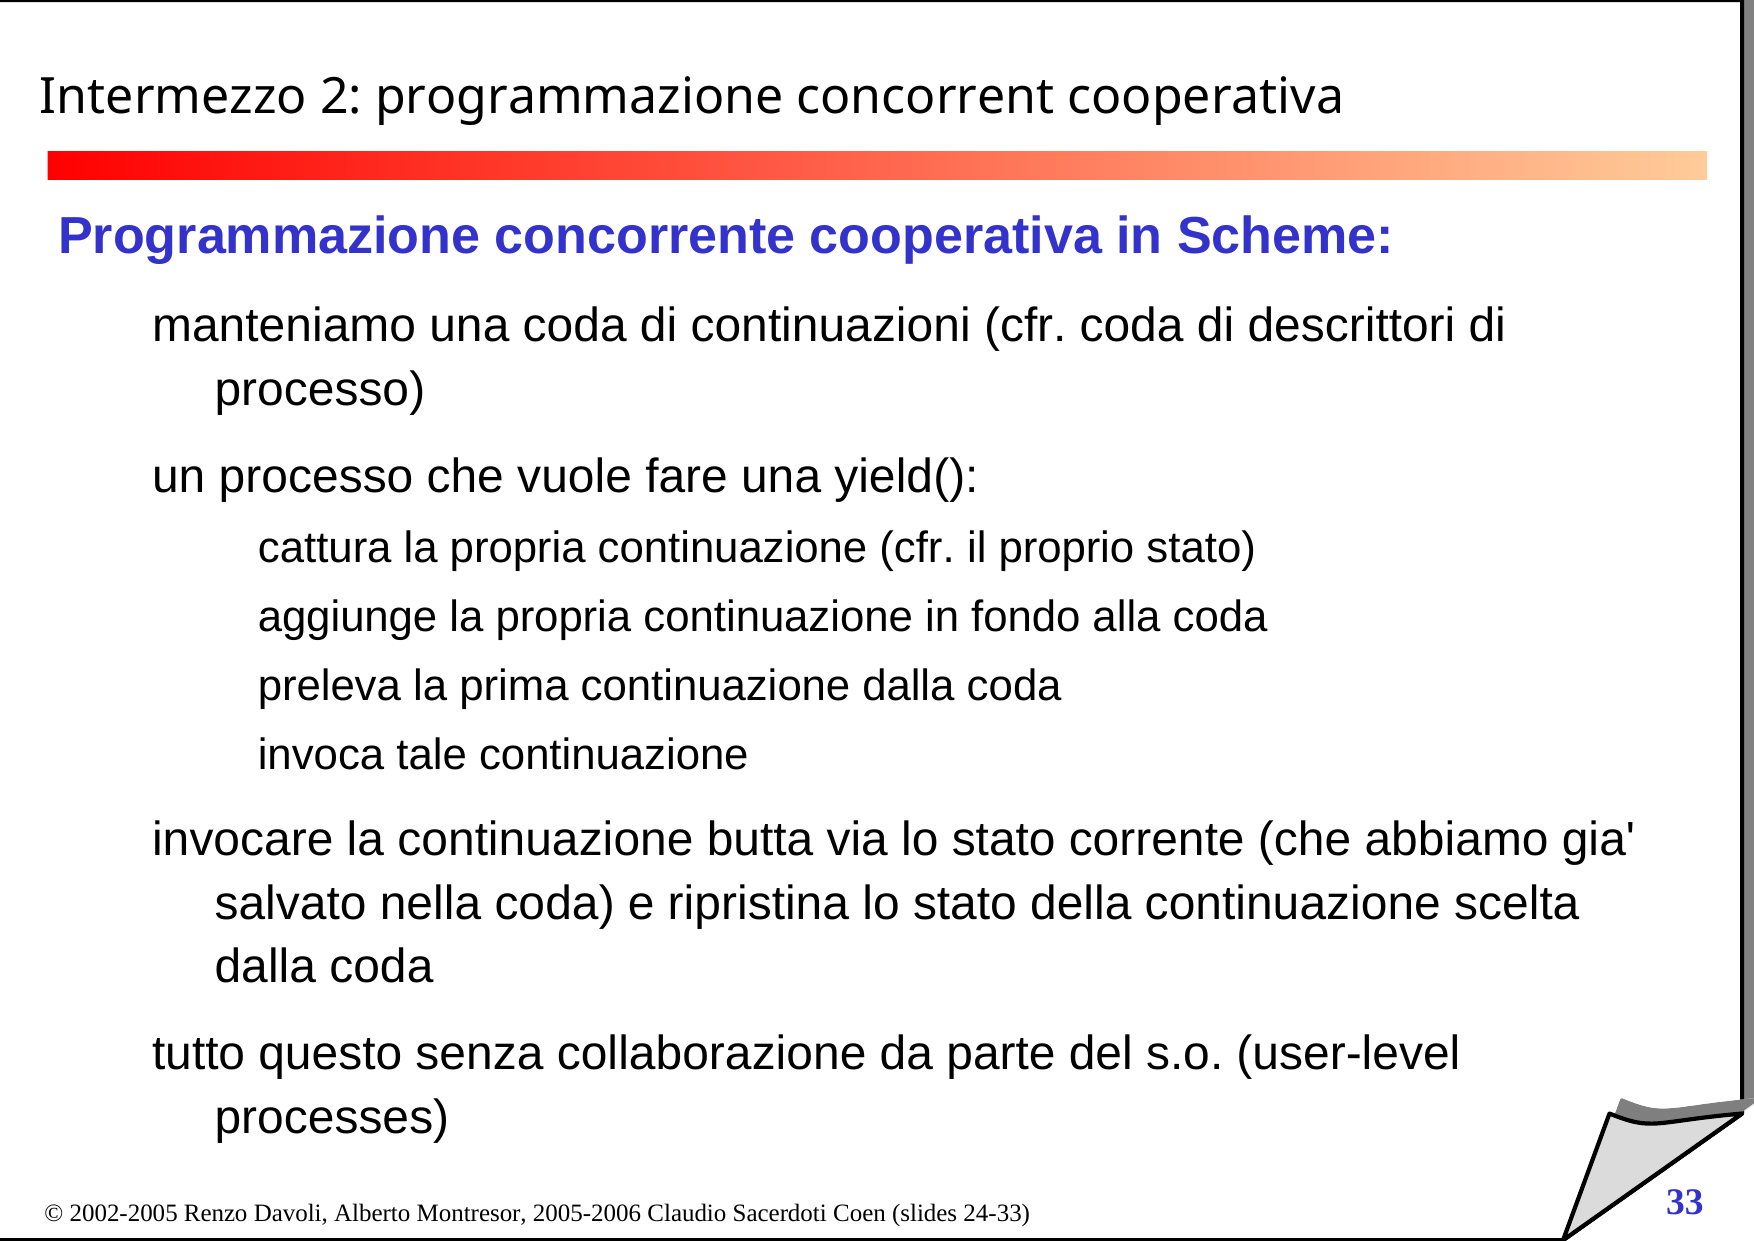

# Intermezzo 2: programmazione concorrent cooperativa
Programmazione concorrente cooperativa in Scheme:
manteniamo una coda di continuazioni (cfr. coda di descrittori di processo)
un processo che vuole fare una yield():
 cattura la propria continuazione (cfr. il proprio stato)
 aggiunge la propria continuazione in fondo alla coda
 preleva la prima continuazione dalla coda
 invoca tale continuazione
invocare la continuazione butta via lo stato corrente (che abbiamo gia' salvato nella coda) e ripristina lo stato della continuazione scelta dalla coda
tutto questo senza collaborazione da parte del s.o. (user-level processes)